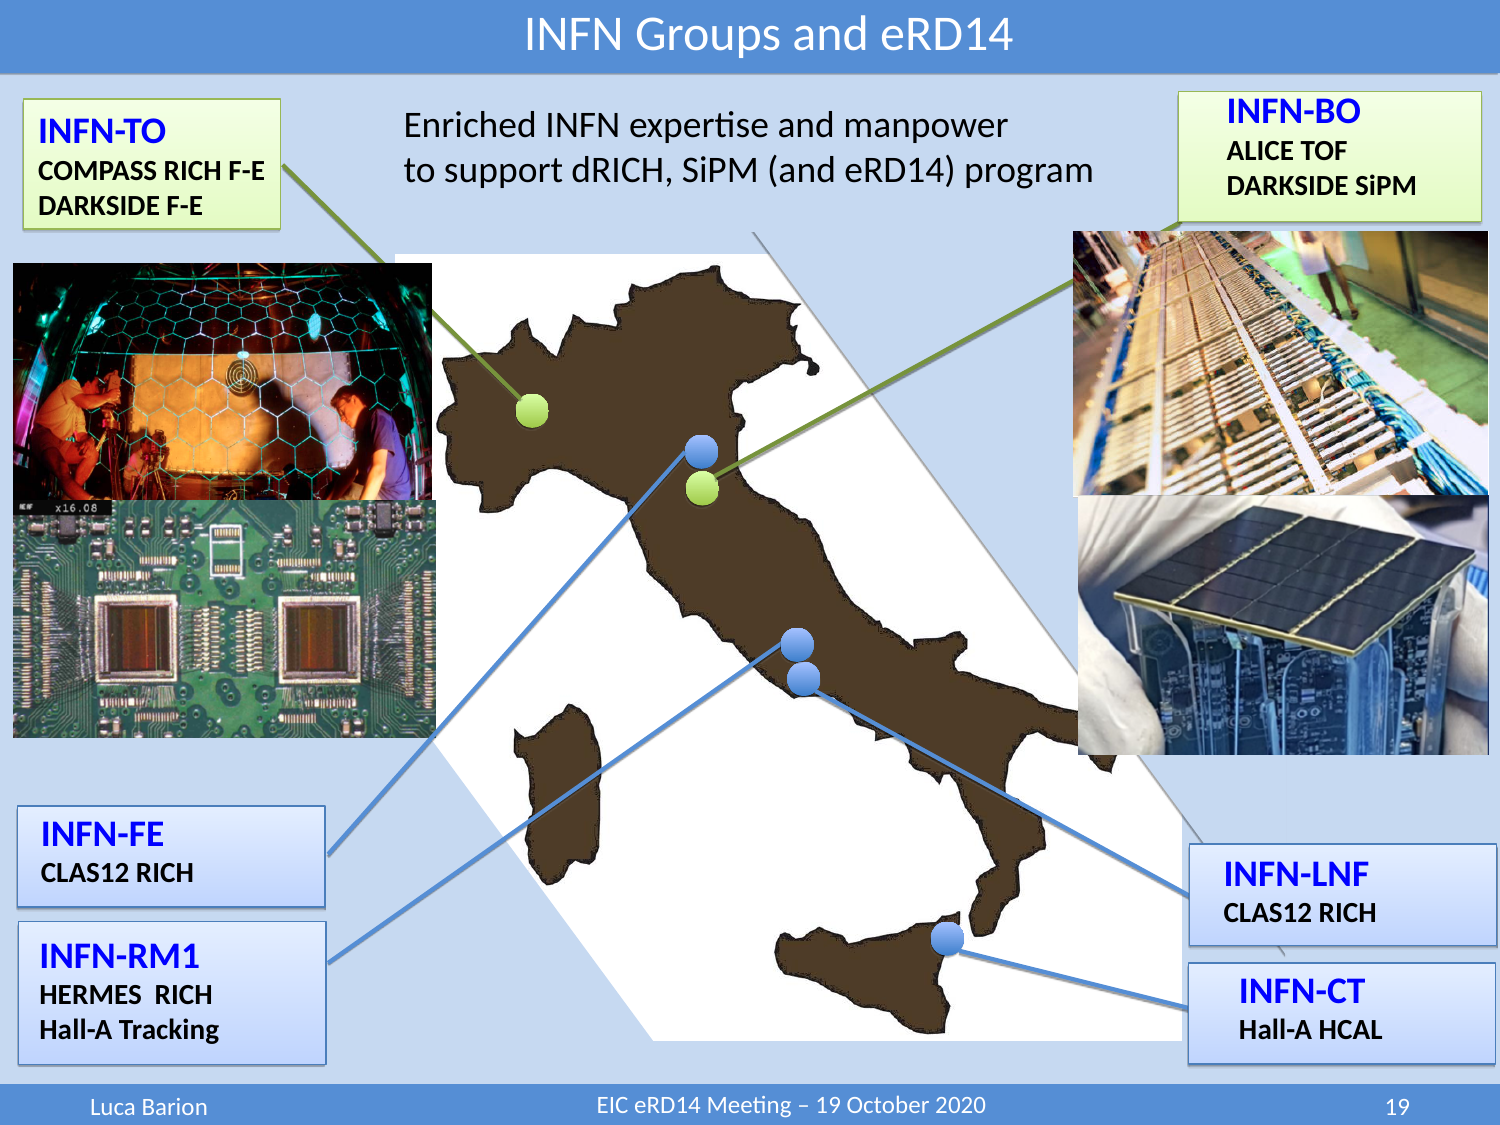

INFN Groups and eRD14
INFN-BO
ALICE TOF
DARKSIDE SiPM
Enriched INFN expertise and manpower
to support dRICH, SiPM (and eRD14) program
INFN-TO
COMPASS RICH F-E
DARKSIDE F-E
INFN-FE
CLAS12 RICH
INFN-LNF
CLAS12 RICH
INFN-RM1
HERMES RICH
Hall-A Tracking
INFN-CT
Hall-A HCAL
EIC eRD14 Meeting – 19 October 2020
Luca Barion